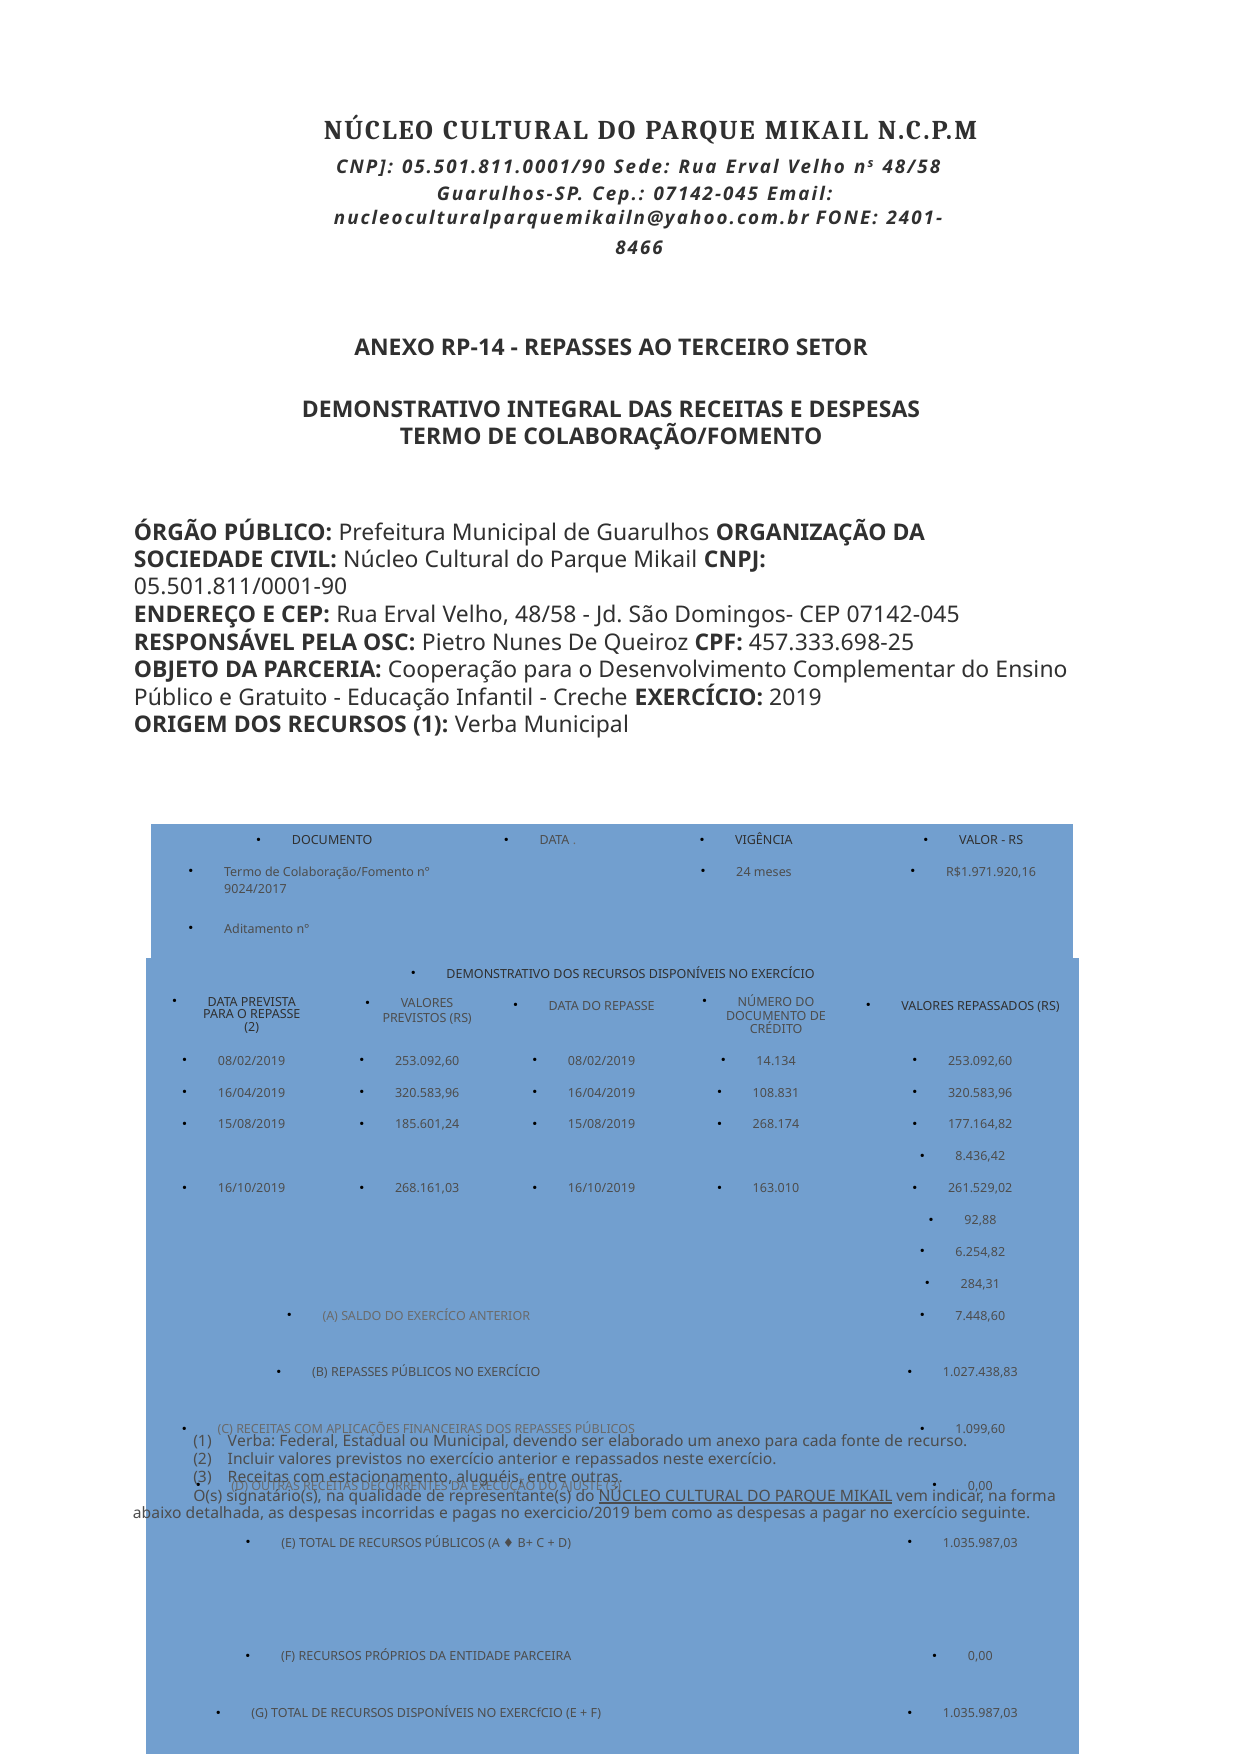

NÚCLEO CULTURAL DO PARQUE MIKAIL N.C.P.M
CNP]: 05.501.811.0001/90 Sede: Rua Erval Velho ns 48/58 Guarulhos-SP. Cep.: 07142-045 Email: nucleoculturalparquemikailn@yahoo.com.br FONE: 2401-8466
ANEXO RP-14 - REPASSES AO TERCEIRO SETOR
DEMONSTRATIVO INTEGRAL DAS RECEITAS E DESPESAS TERMO DE COLABORAÇÃO/FOMENTO
ÓRGÃO PÚBLICO: Prefeitura Municipal de Guarulhos ORGANIZAÇÃO DA SOCIEDADE CIVIL: Núcleo Cultural do Parque Mikail CNPJ: 05.501.811/0001-90
ENDEREÇO E CEP: Rua Erval Velho, 48/58 - Jd. São Domingos- CEP 07142-045 RESPONSÁVEL PELA OSC: Pietro Nunes De Queiroz CPF: 457.333.698-25
OBJETO DA PARCERIA: Cooperação para o Desenvolvimento Complementar do Ensino Público e Gratuito - Educação Infantil - Creche EXERCÍCIO: 2019
ORIGEM DOS RECURSOS (1): Verba Municipal
| DOCUMENTO | DATA . | VIGÊNCIA | VALOR - RS |
| --- | --- | --- | --- |
| Termo de Colaboração/Fomento n° 9024/2017 | | 24 meses | R$1.971.920,16 |
| Aditamento n° | | | |
| Aditamento n° | | | |
| DEMONSTRATIVO DOS RECURSOS DISPONÍVEIS NO EXERCÍCIO | | | | |
| --- | --- | --- | --- | --- |
| DATA PREVISTA PARA O REPASSE (2) | VALORES PREVISTOS (RS) | DATA DO REPASSE | NÚMERO DO DOCUMENTO DE CRÉDITO | VALORES REPASSADOS (RS) |
| 08/02/2019 | 253.092,60 | 08/02/2019 | 14.134 | 253.092,60 |
| 16/04/2019 | 320.583,96 | 16/04/2019 | 108.831 | 320.583,96 |
| 15/08/2019 | 185.601,24 | 15/08/2019 | 268.174 | 177.164,82 |
| | | | | 8.436,42 |
| 16/10/2019 | 268.161,03 | 16/10/2019 | 163.010 | 261.529,02 |
| | | | | 92,88 |
| | | | | 6.254,82 |
| | | | | 284,31 |
| (A) SALDO DO EXERCÍCO ANTERIOR | | | | 7.448,60 |
| (B) REPASSES PÚBLICOS NO EXERCÍCIO | | | | 1.027.438,83 |
| (C) RECEITAS COM APLICAÇÕES FINANCEIRAS DOS REPASSES PÚBLICOS | | | | 1.099,60 |
| (D) OUTRAS RECEITAS DECORRENTES DA EXECUÇÃO DO AJUSTE (3) | | | | 0,00 |
| (E) TOTAL DE RECURSOS PÚBLICOS (A ♦ B+ C + D) | | | | 1.035.987,03 |
| | | | | |
| (F) RECURSOS PRÓPRIOS DA ENTIDADE PARCEIRA | | | | 0,00 |
| (G) TOTAL DE RECURSOS DISPONÍVEIS NO EXERCfCIO (E + F) | | | | 1.035.987,03 |
(1) Verba: Federal, Estadual ou Municipal, devendo ser elaborado um anexo para cada fonte de recurso.
(2) Incluir valores previstos no exercício anterior e repassados neste exercício.
(3) Receitas com estacionamento, aluguéis, entre outras.
O(s) signatário(s), na qualidade de representante(s) do NÚCLEO CULTURAL DO PARQUE MIKAIL vem indicar, na forma abaixo detalhada, as despesas incorridas e pagas no exercicio/2019 bem como as despesas a pagar no exercício seguinte.